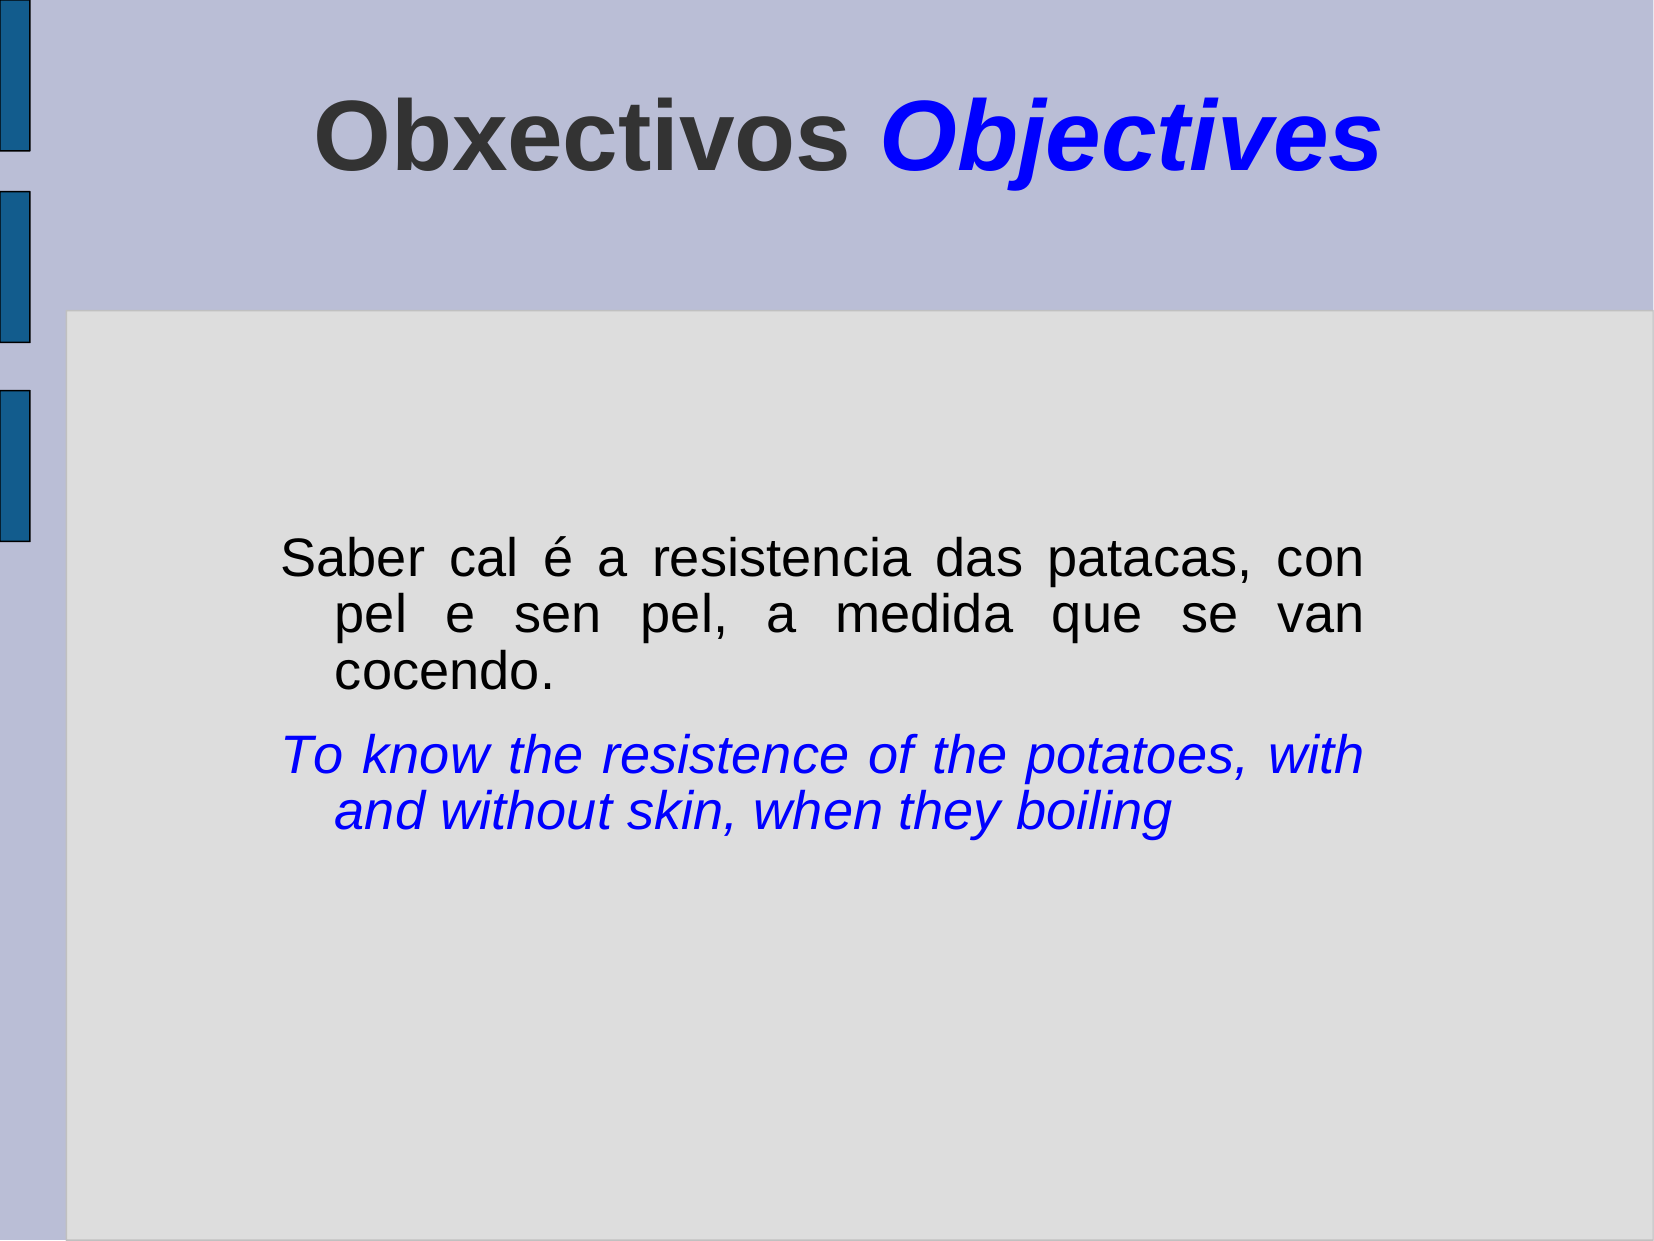

Obxectivos Objectives
Saber cal é a resistencia das patacas, con pel e sen pel, a medida que se van cocendo.
To know the resistence of the potatoes, with and without skin, when they boiling